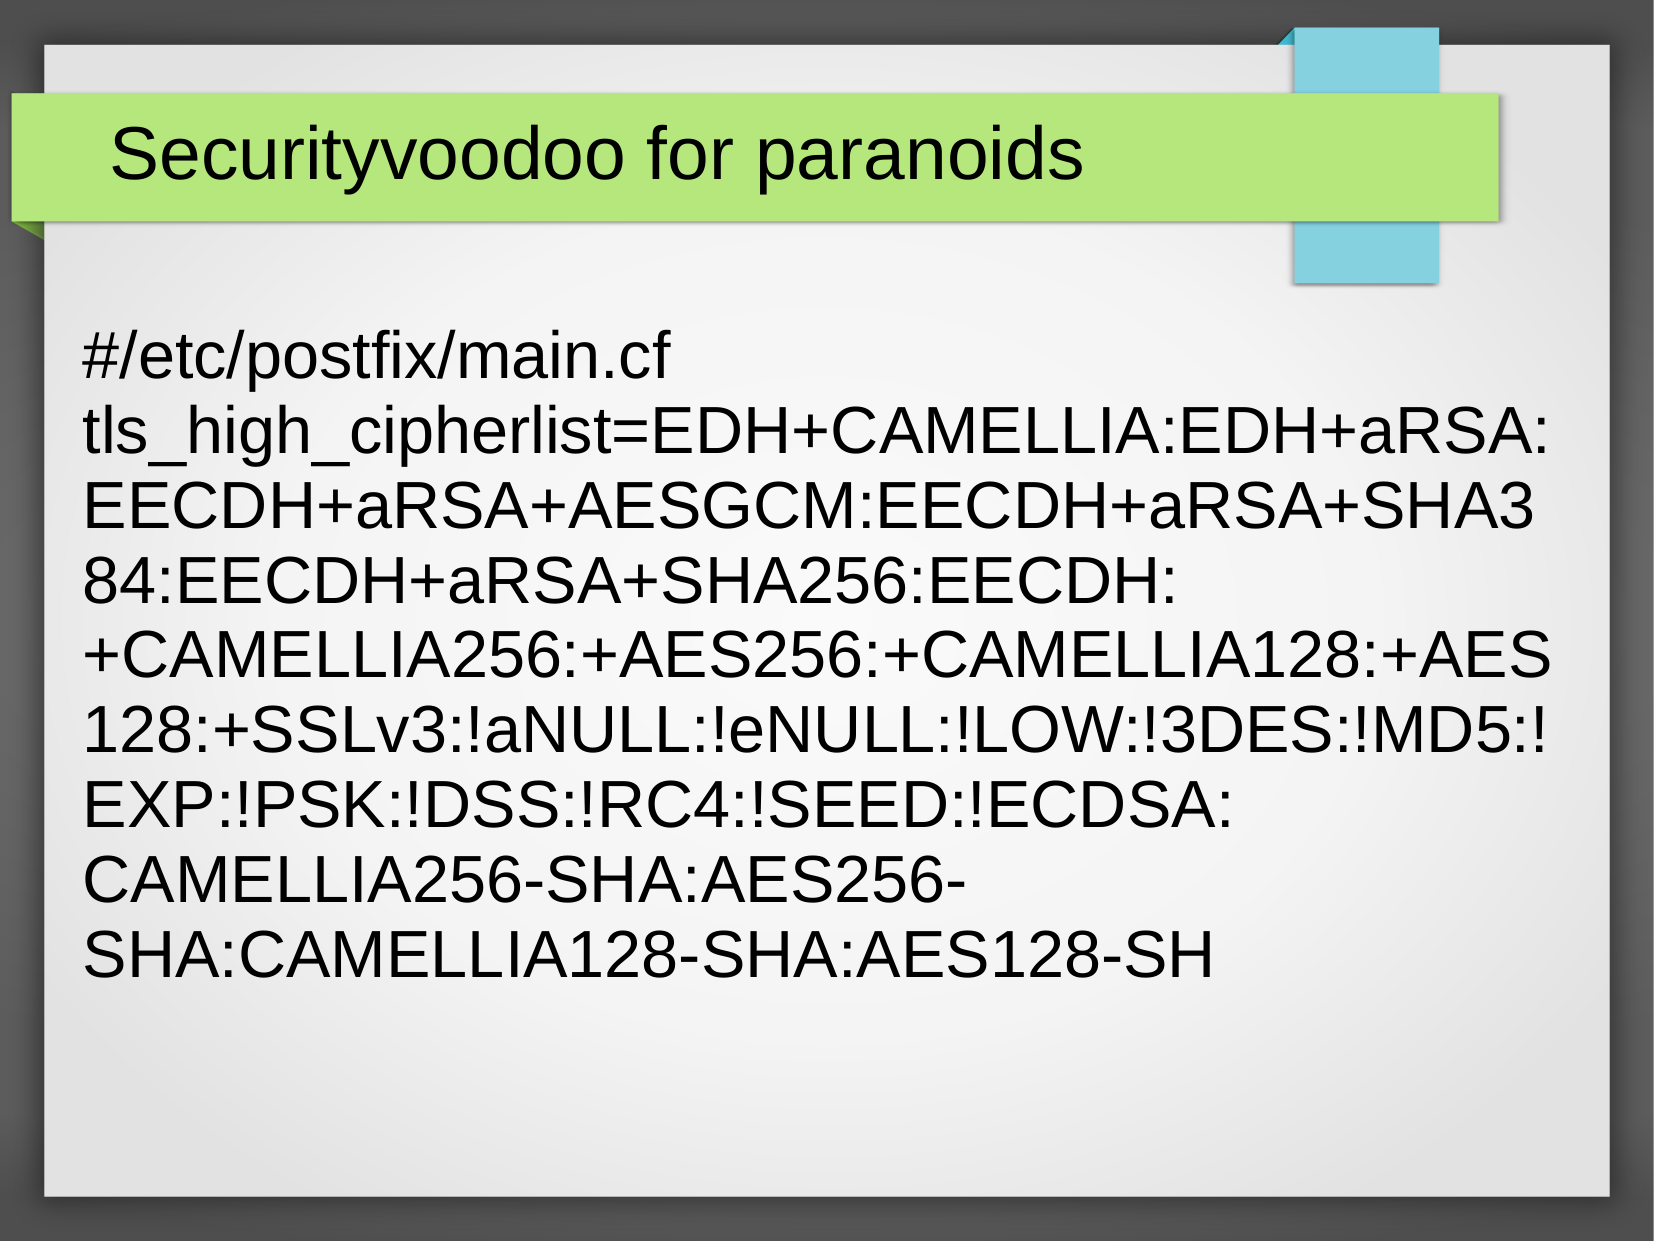

# Securityvoodoo for paranoids
#/etc/postfix/main.cf
tls_high_cipherlist=EDH+CAMELLIA:EDH+aRSA:EECDH+aRSA+AESGCM:EECDH+aRSA+SHA384:EECDH+aRSA+SHA256:EECDH:+CAMELLIA256:+AES256:+CAMELLIA128:+AES128:+SSLv3:!aNULL:!eNULL:!LOW:!3DES:!MD5:!EXP:!PSK:!DSS:!RC4:!SEED:!ECDSA:
CAMELLIA256-SHA:AES256-SHA:CAMELLIA128-SHA:AES128-SH